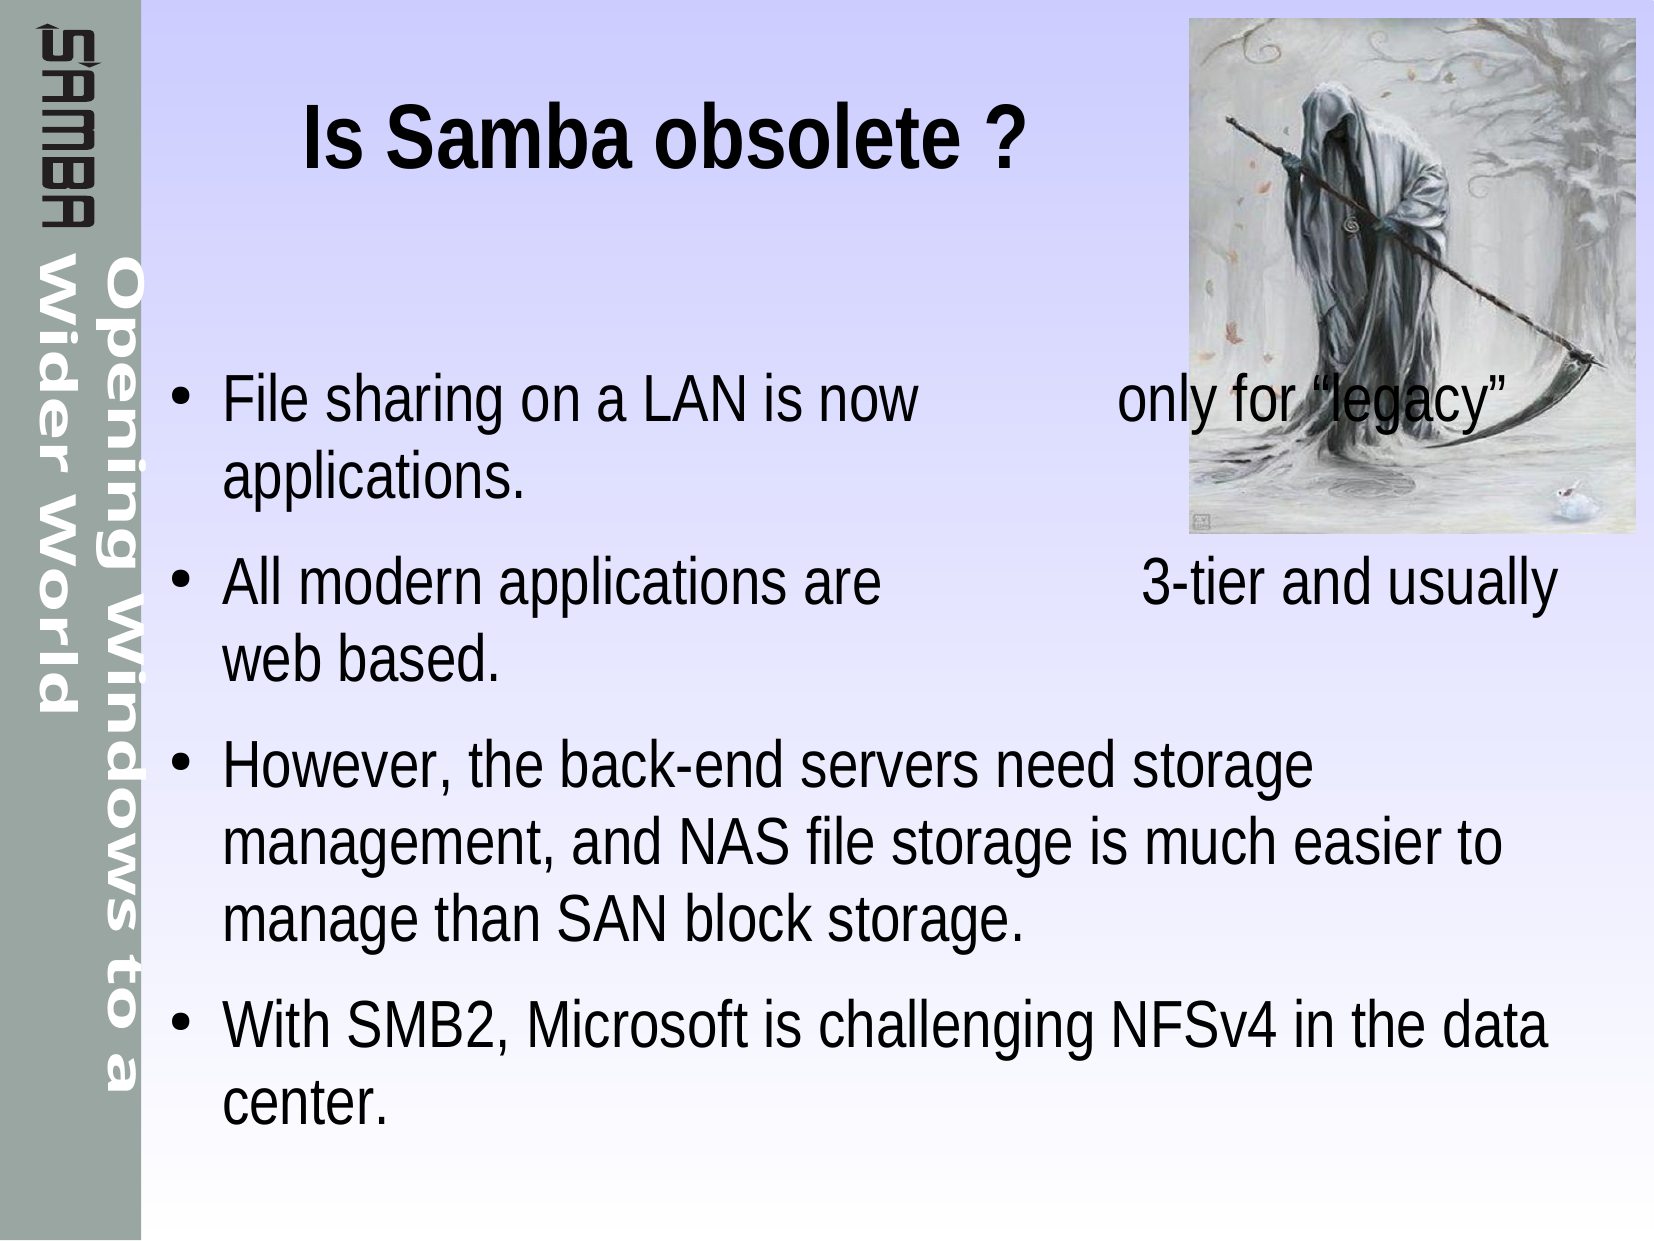

# Is Samba obsolete ?
File sharing on a LAN is now only for “legacy” applications.
All modern applications are 3-tier and usually web based.
However, the back-end servers need storage management, and NAS file storage is much easier to manage than SAN block storage.
With SMB2, Microsoft is challenging NFSv4 in the data center.